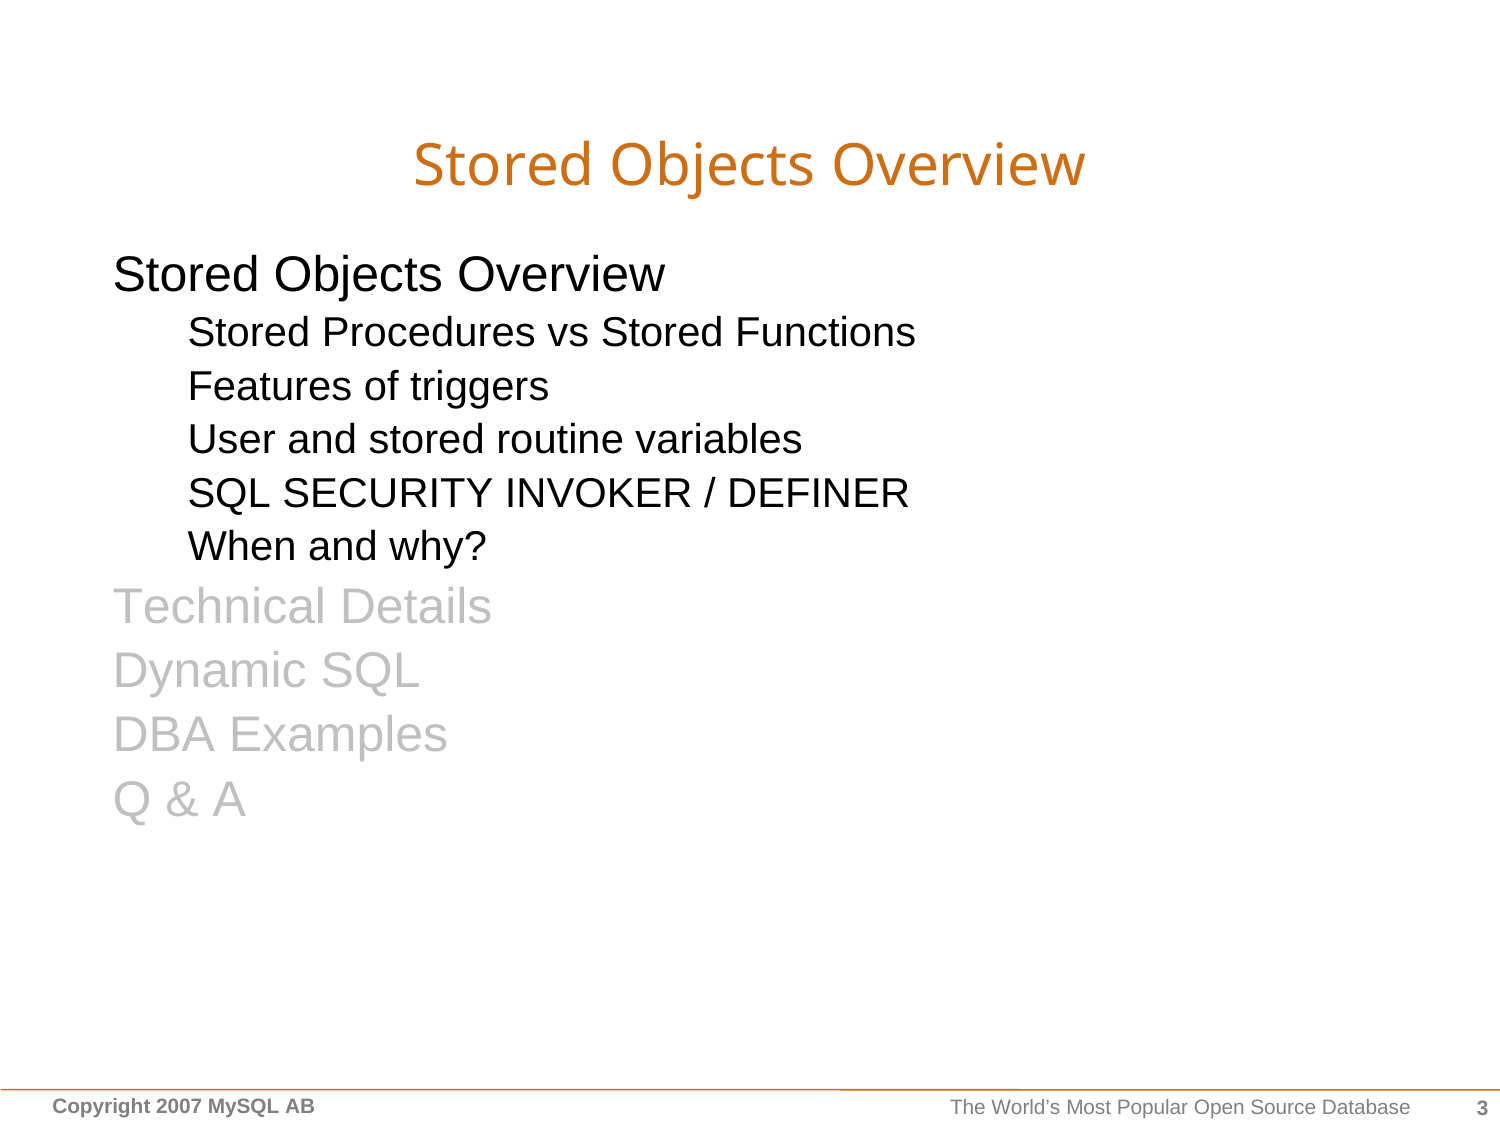

# Stored Objects Overview
Stored Objects Overview
Stored Procedures vs Stored Functions
Features of triggers
User and stored routine variables
SQL SECURITY INVOKER / DEFINER
When and why?
Technical Details
Dynamic SQL
DBA Examples
Q & A